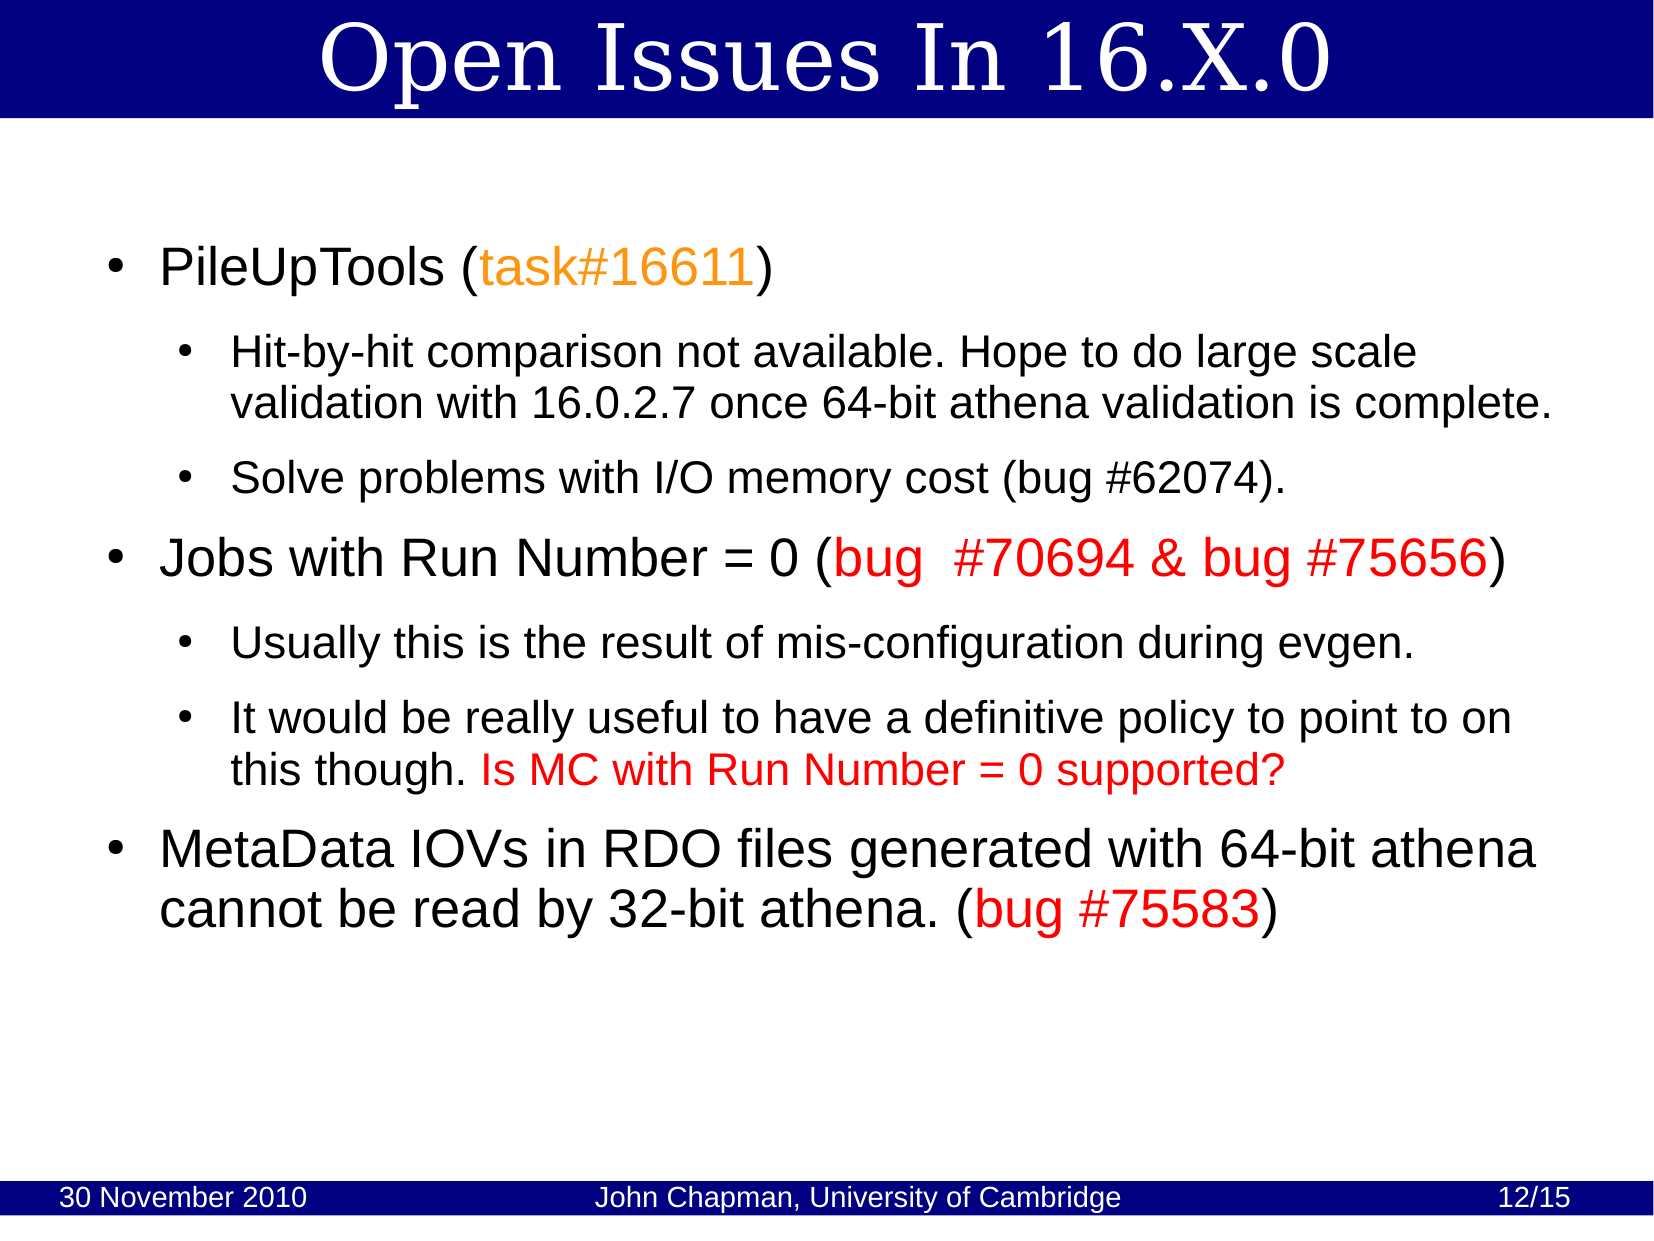

# Open Issues In 16.X.0
PileUpTools (task#16611)
Hit-by-hit comparison not available. Hope to do large scale validation with 16.0.2.7 once 64-bit athena validation is complete.
Solve problems with I/O memory cost (bug #62074).
Jobs with Run Number = 0 (bug #70694 & bug #75656)
Usually this is the result of mis-configuration during evgen.
It would be really useful to have a definitive policy to point to on this though. Is MC with Run Number = 0 supported?
MetaData IOVs in RDO files generated with 64-bit athena cannot be read by 32-bit athena. (bug #75583)
12